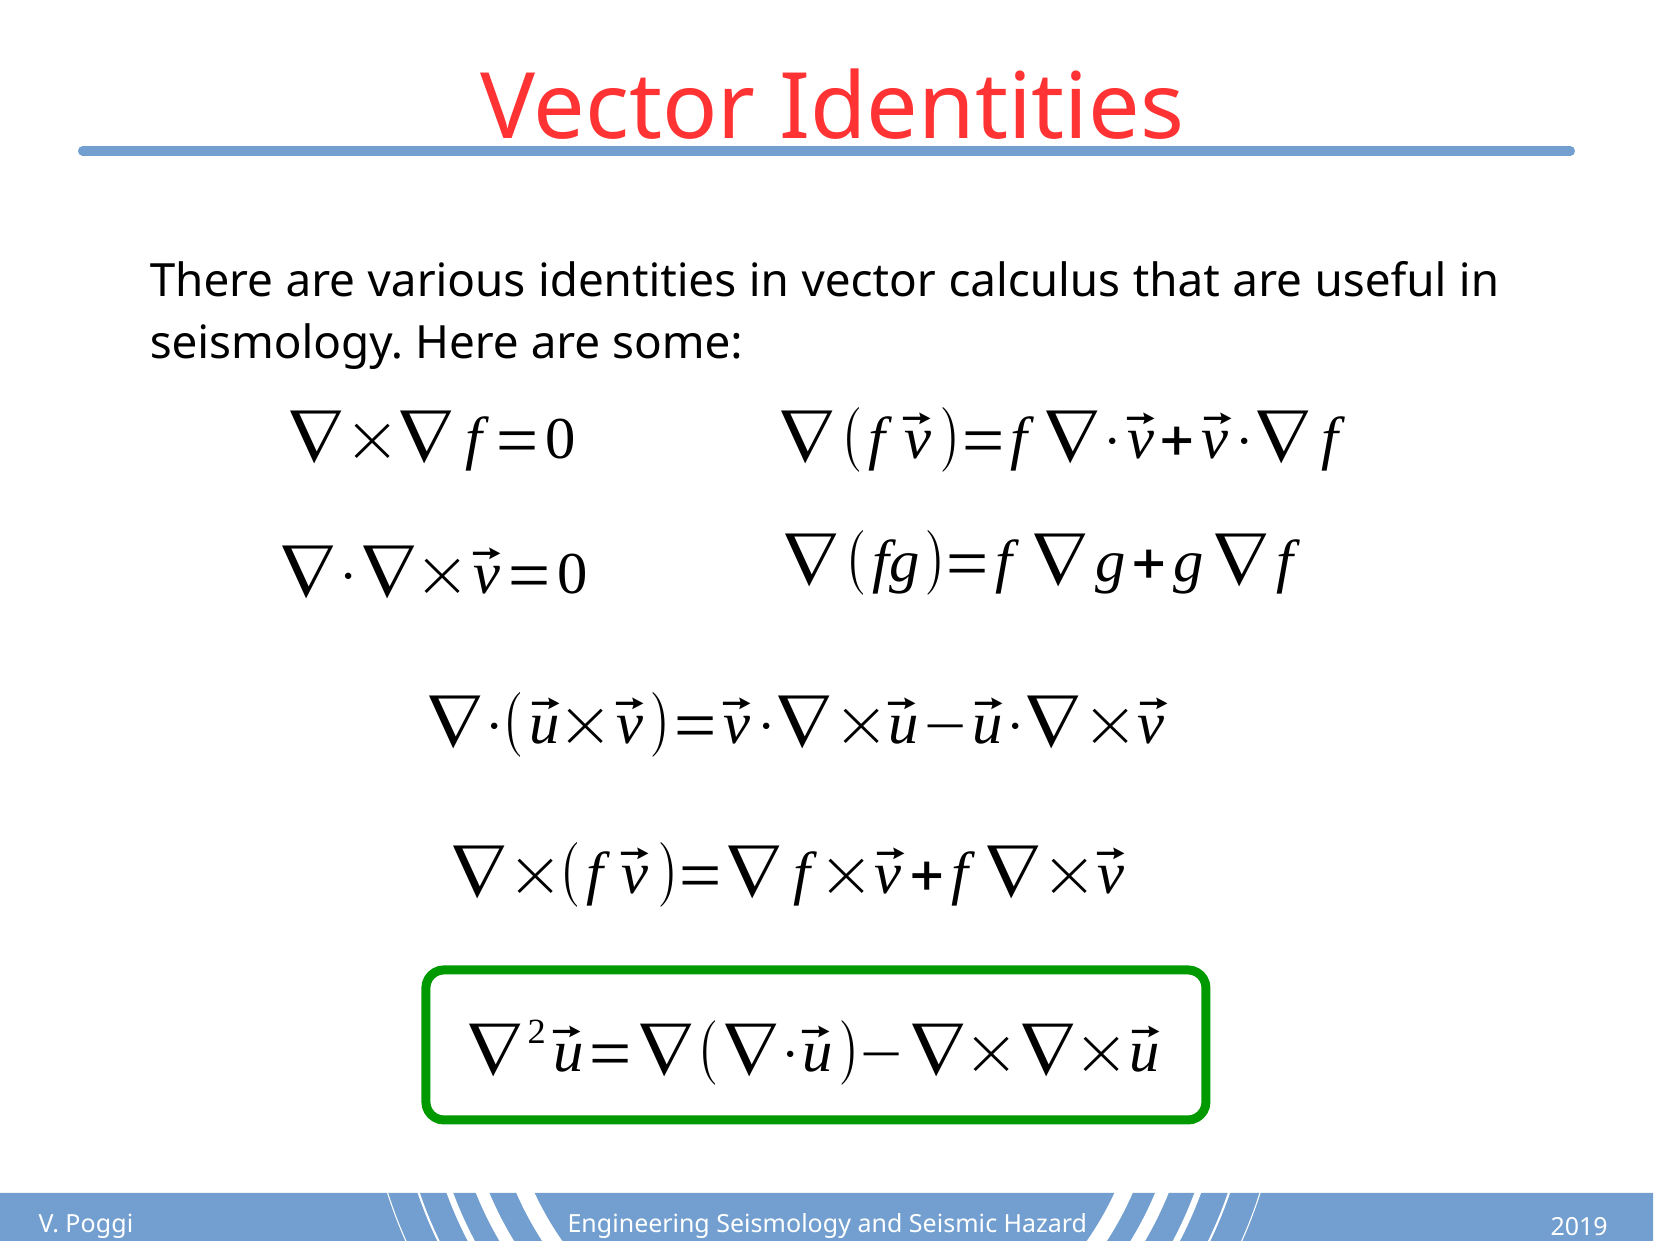

Vector Identities
There are various identities in vector calculus that are useful in seismology. Here are some: